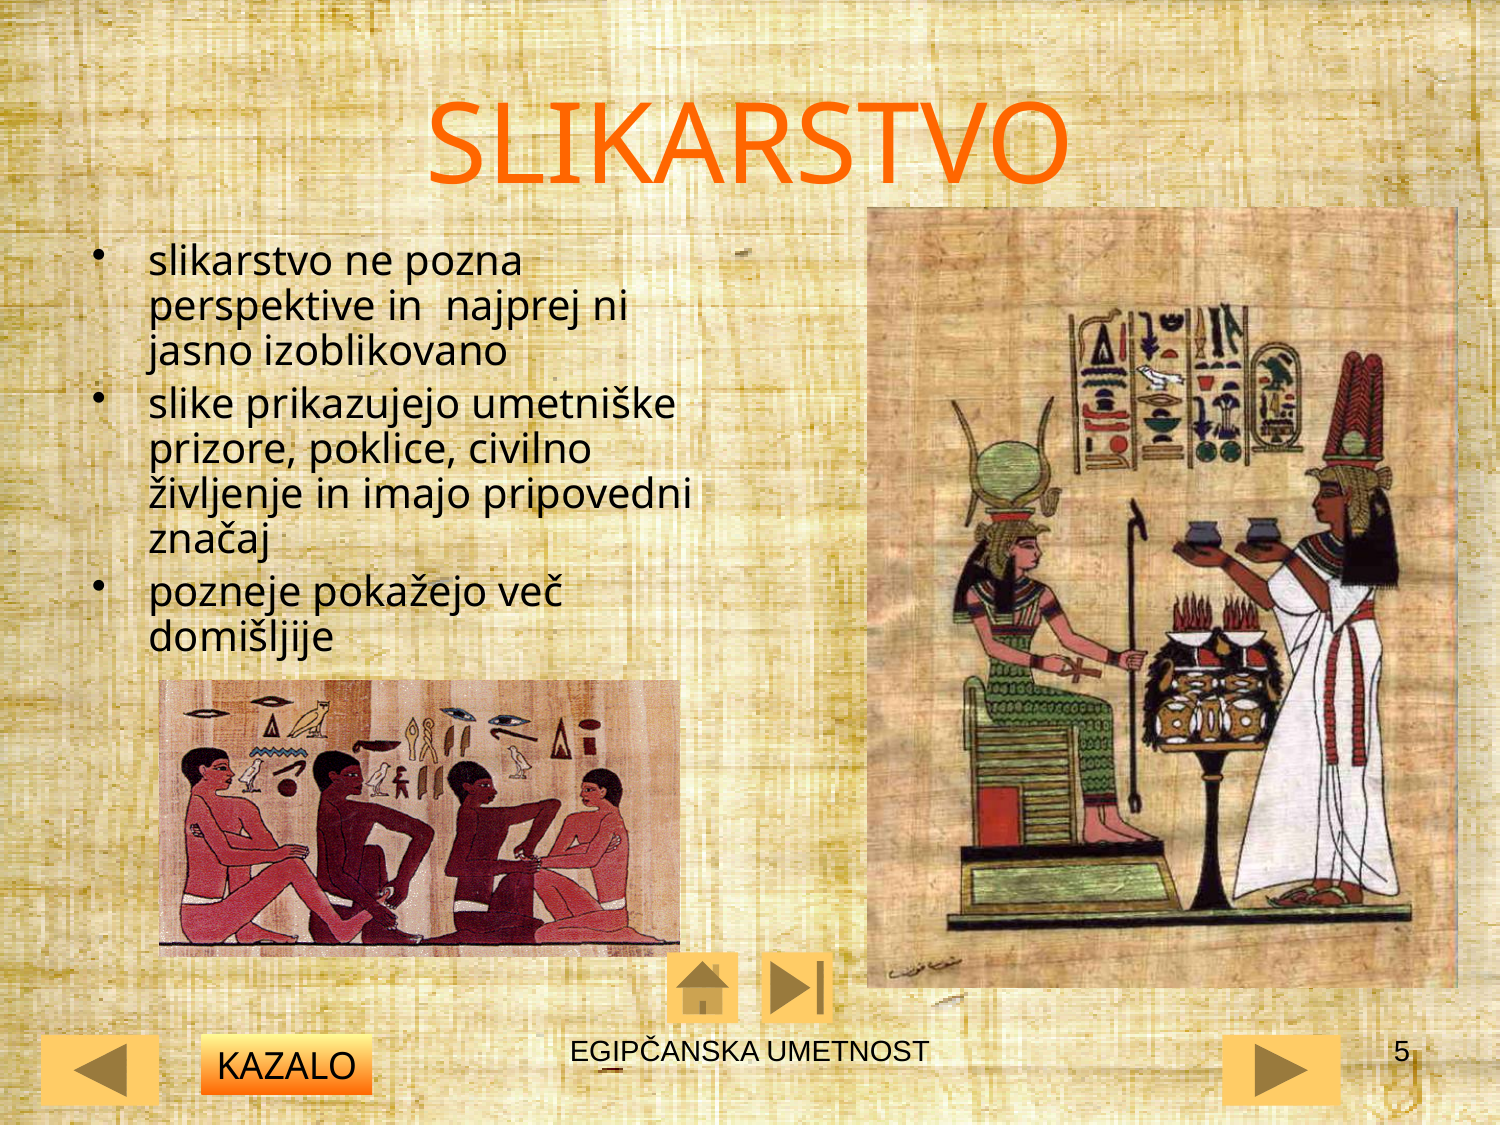

# SLIKARSTVO
slikarstvo ne pozna perspektive in najprej ni jasno izoblikovano
slike prikazujejo umetniške prizore, poklice, civilno življenje in imajo pripovedni značaj
pozneje pokažejo več domišljije
EGIPČANSKA UMETNOST
KAZALO